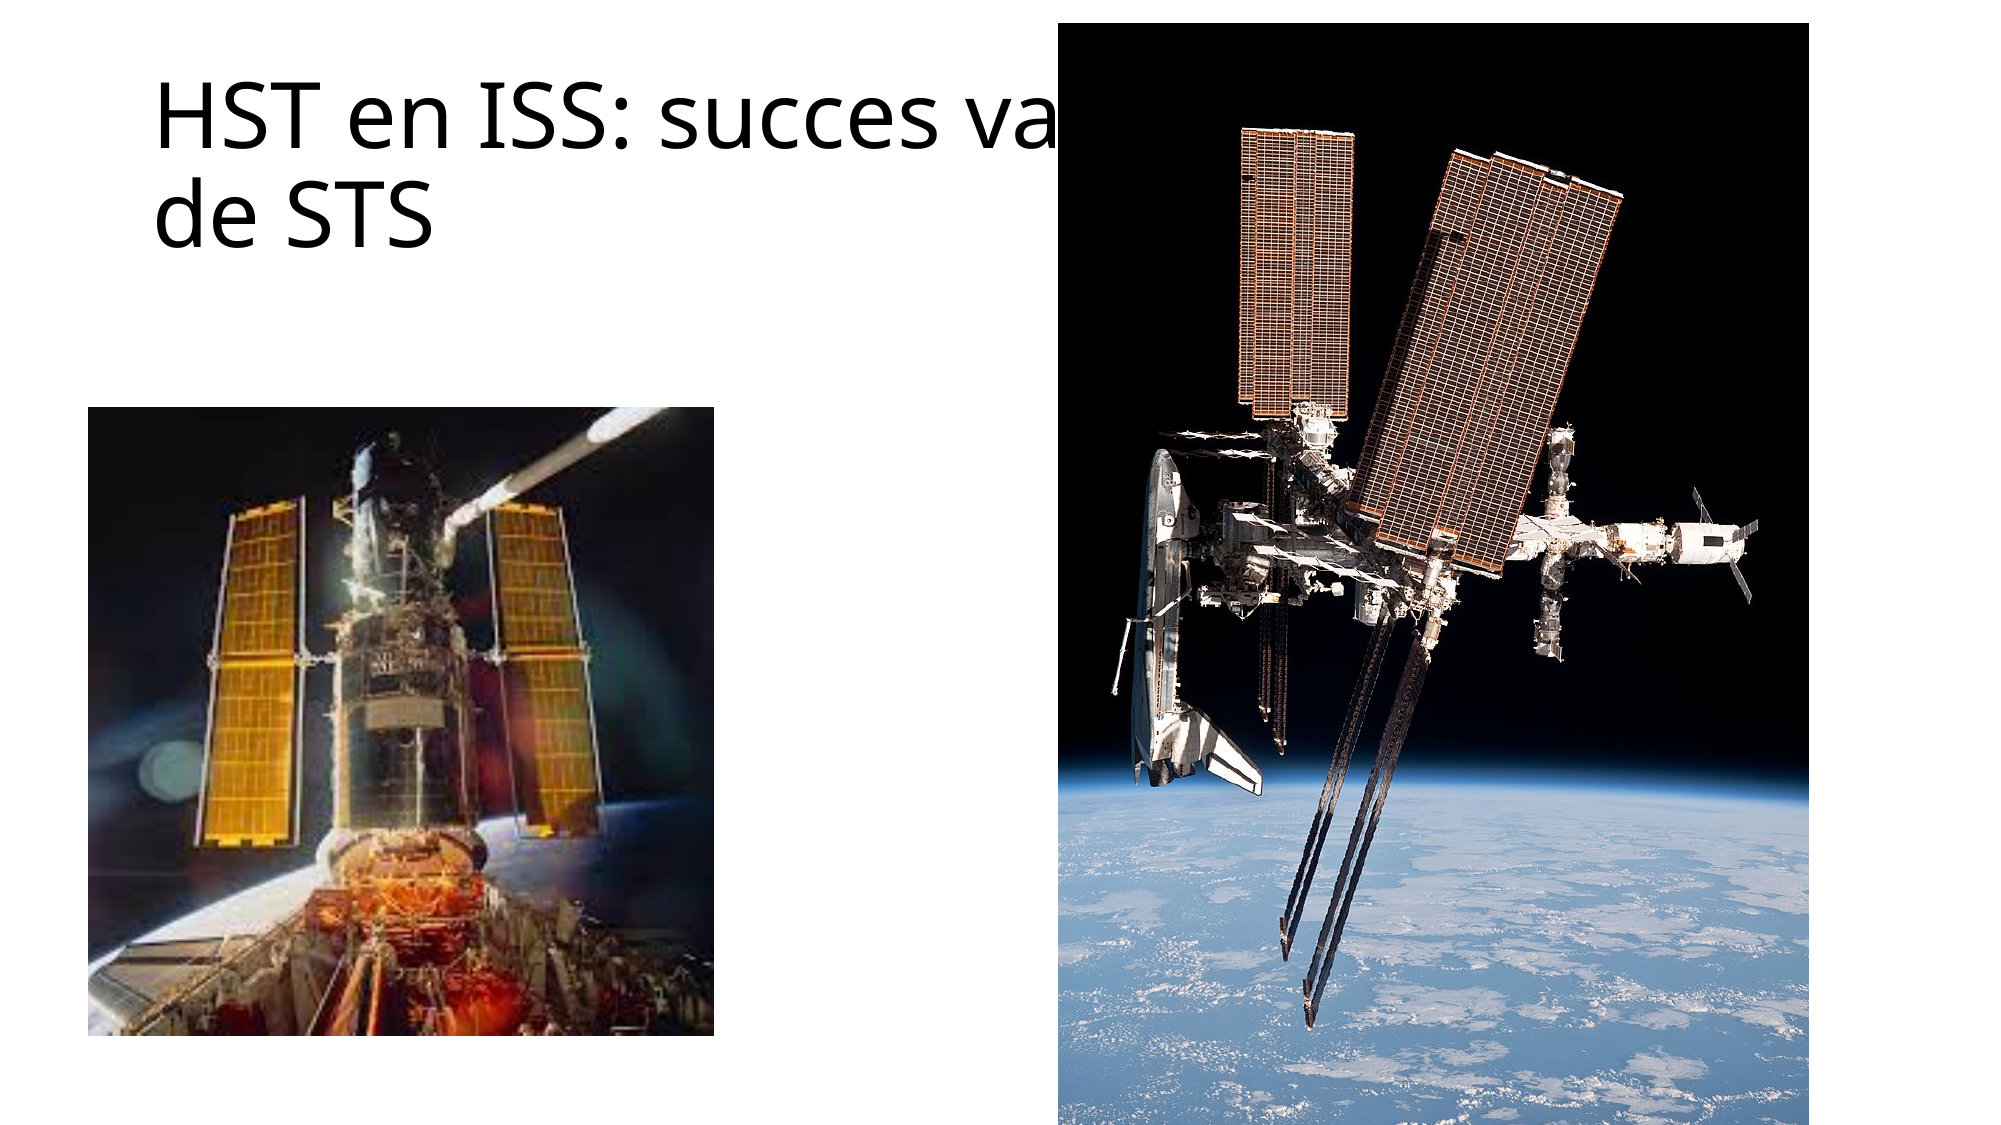

# HST en ISS: succes van de STS